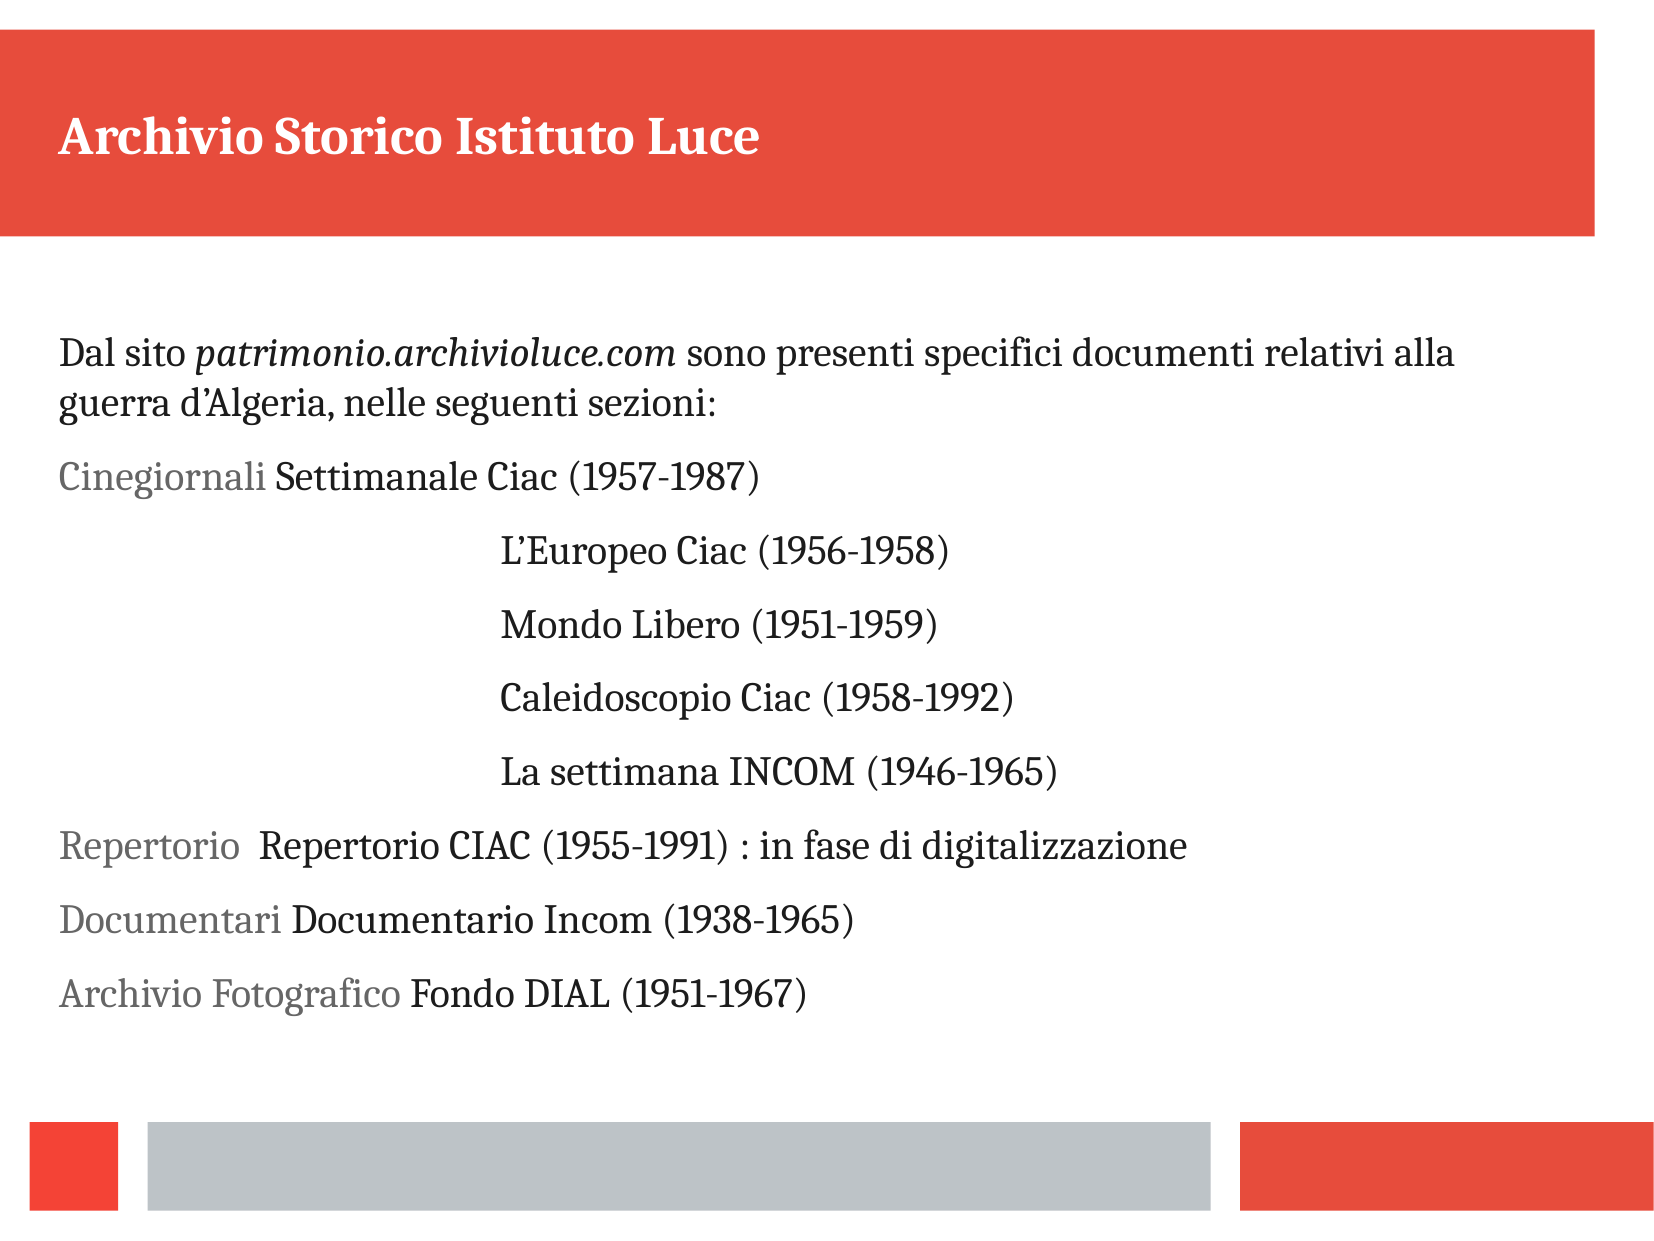

# Archivio Storico Istituto Luce
Dal sito patrimonio.archivioluce.com sono presenti specifici documenti relativi alla guerra d’Algeria, nelle seguenti sezioni:
Cinegiornali Settimanale Ciac (1957-1987)
L’Europeo Ciac (1956-1958)
Mondo Libero (1951-1959)
Caleidoscopio Ciac (1958-1992)
La settimana INCOM (1946-1965)
Repertorio Repertorio CIAC (1955-1991) : in fase di digitalizzazione
Documentari Documentario Incom (1938-1965)
Archivio Fotografico Fondo DIAL (1951-1967)